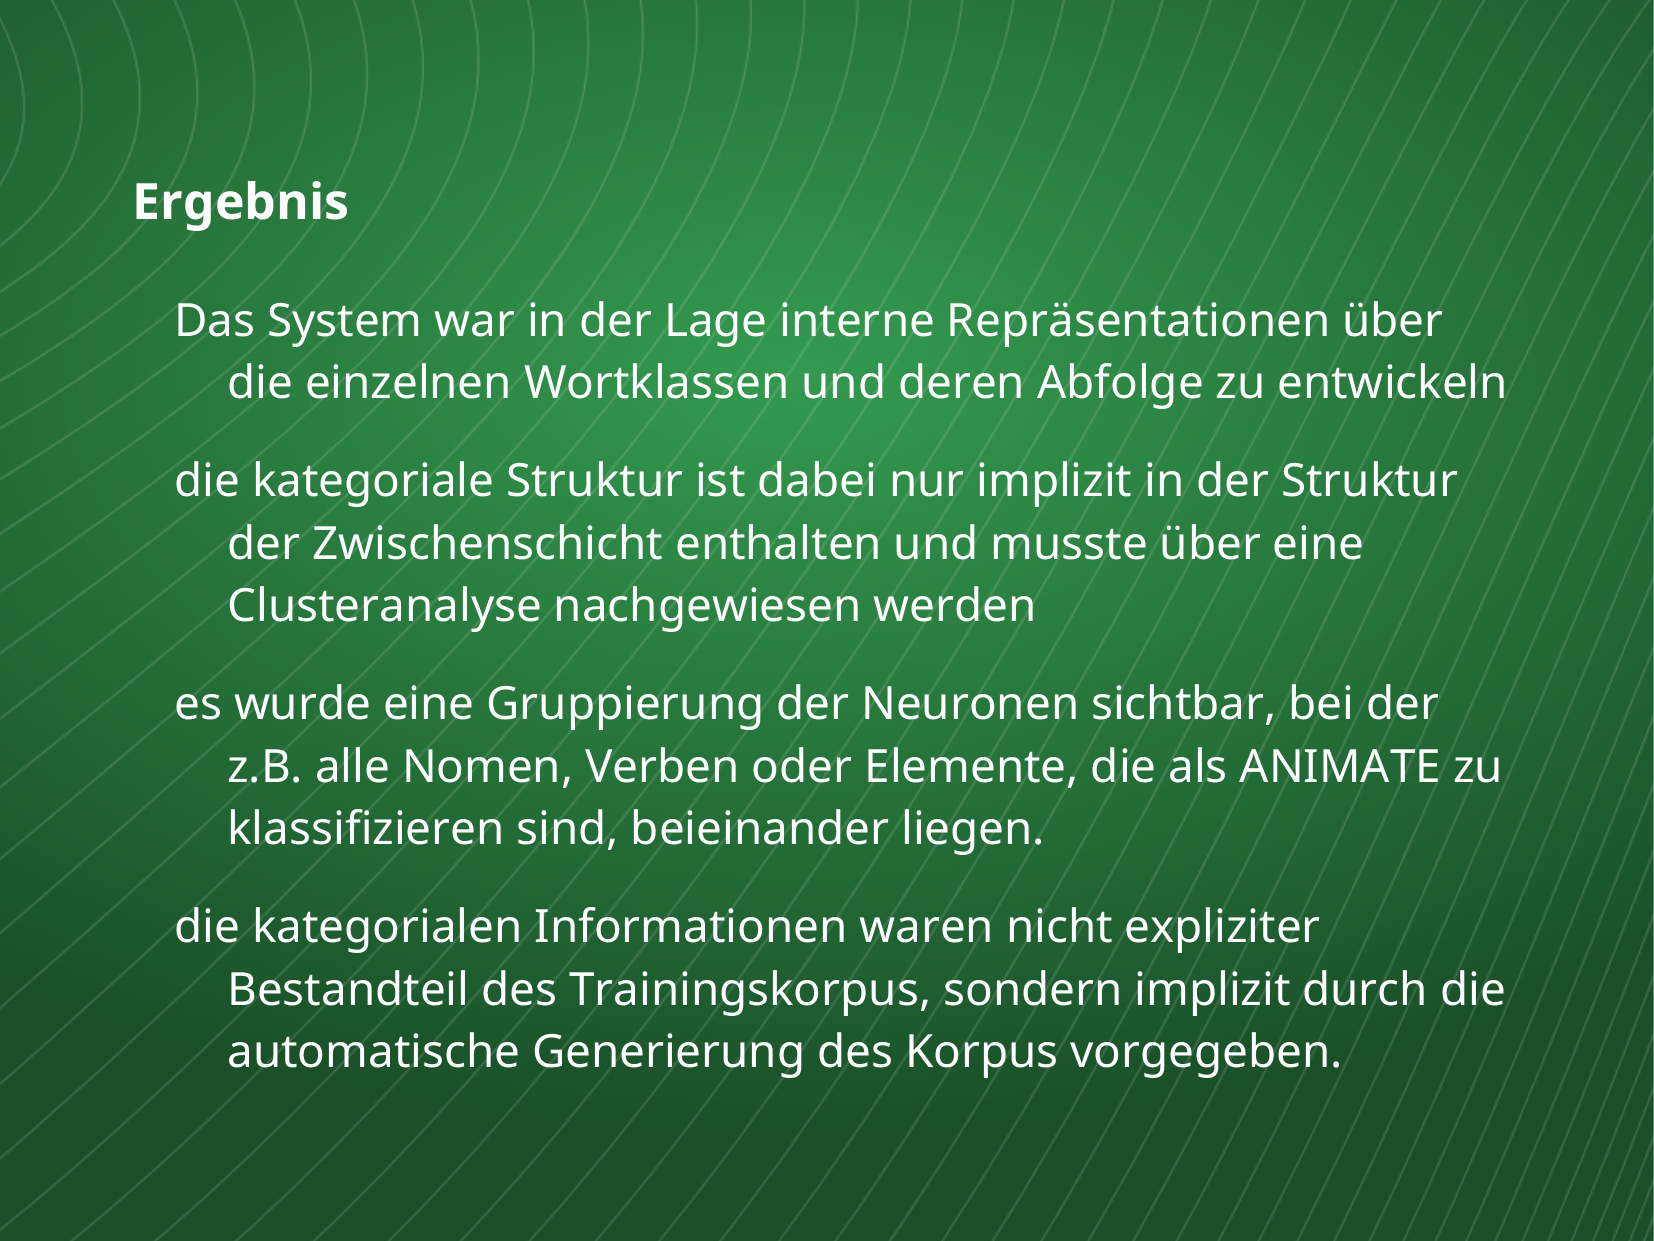

Ergebnis
Das System war in der Lage interne Repräsentationen über die einzelnen Wortklassen und deren Abfolge zu entwickeln
die kategoriale Struktur ist dabei nur implizit in der Struktur der Zwischenschicht enthalten und musste über eine Clusteranalyse nachgewiesen werden
es wurde eine Gruppierung der Neuronen sichtbar, bei der z.B. alle Nomen, Verben oder Elemente, die als ANIMATE zu klassifizieren sind, beieinander liegen.
die kategorialen Informationen waren nicht expliziter Bestandteil des Trainingskorpus, sondern implizit durch die automatische Generierung des Korpus vorgegeben.